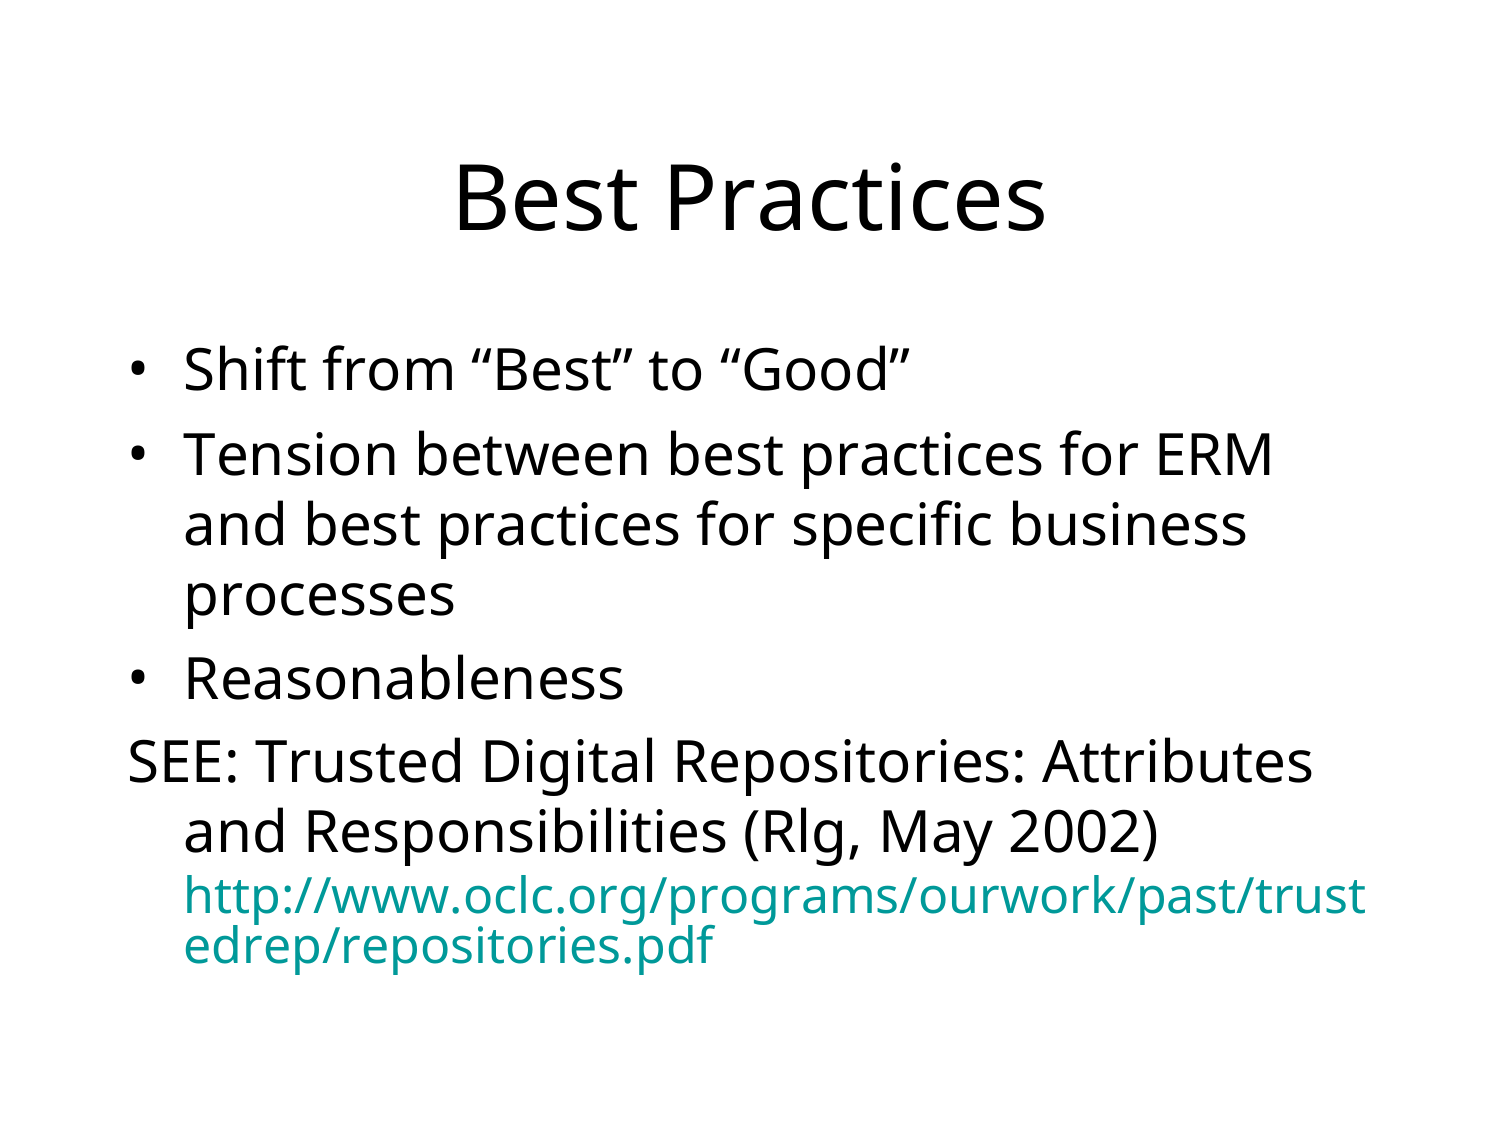

# Best Practices
Shift from “Best” to “Good”
Tension between best practices for ERM and best practices for specific business processes
Reasonableness
SEE: Trusted Digital Repositories: Attributes and Responsibilities (Rlg, May 2002) http://www.oclc.org/programs/ourwork/past/trustedrep/repositories.pdf